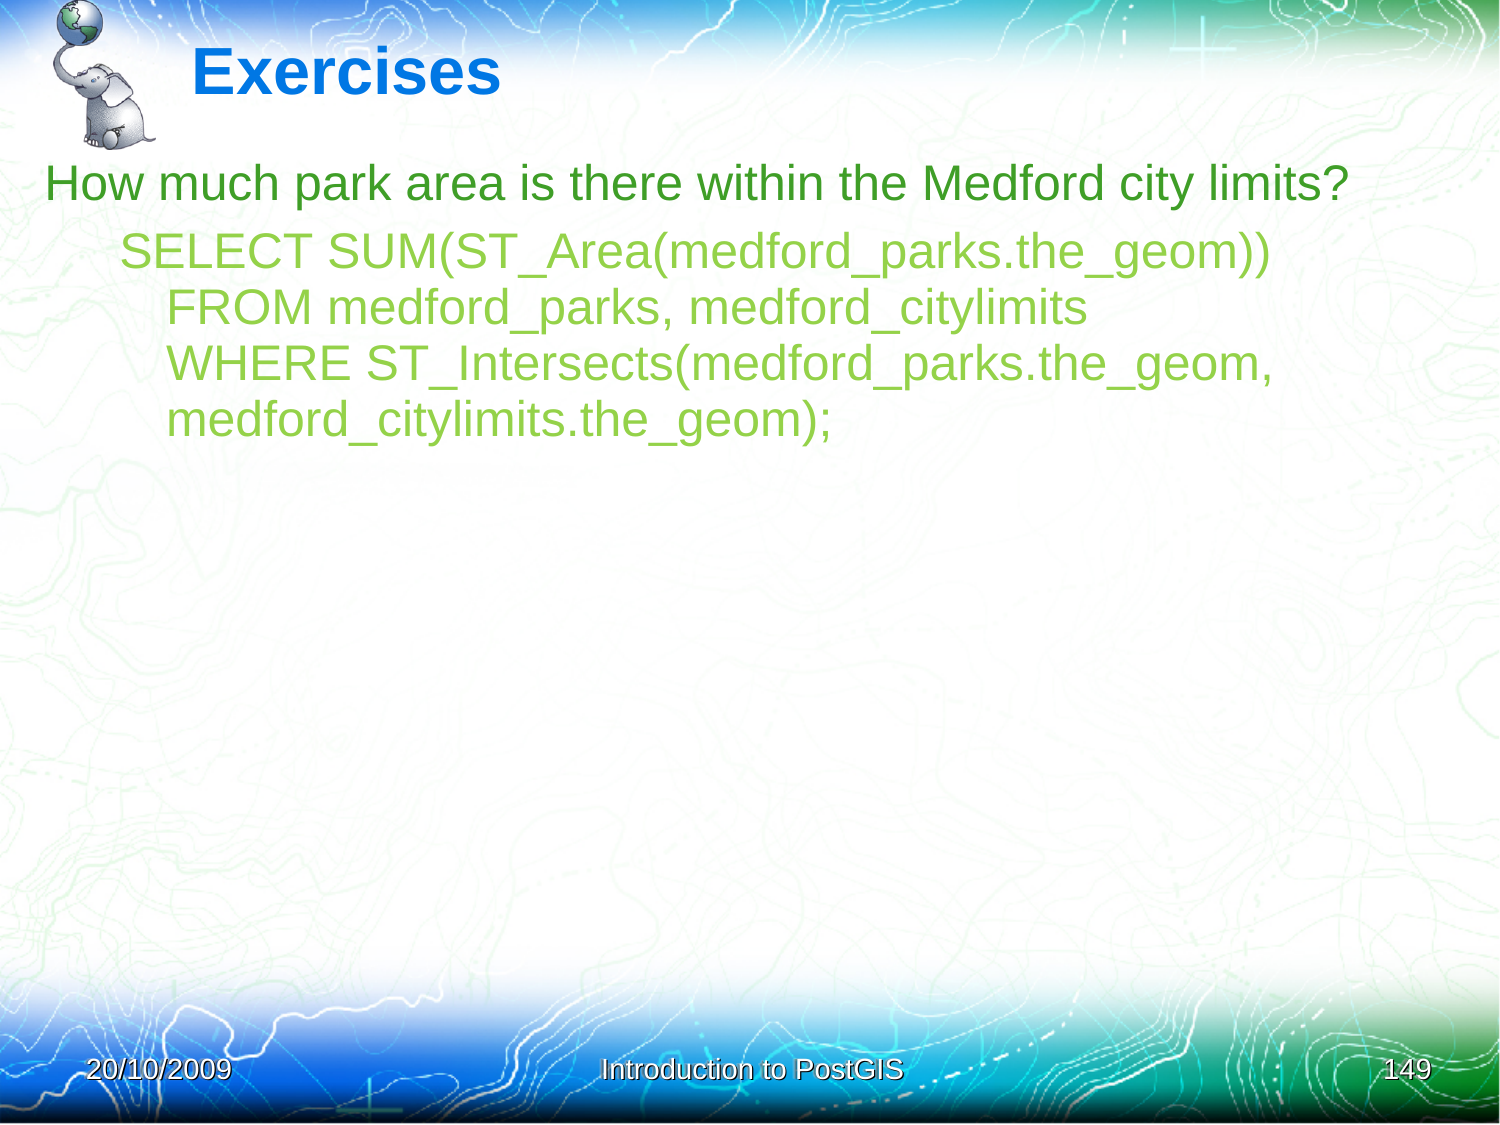

# Exercises
How much park area is there within the Medford city limits?
SELECT SUM(ST_Area(medford_parks.the_geom))
FROM medford_parks, medford_citylimits
WHERE ST_Intersects(medford_parks.the_geom, medford_citylimits.the_geom);
20/10/2009
Introduction to PostGIS
149